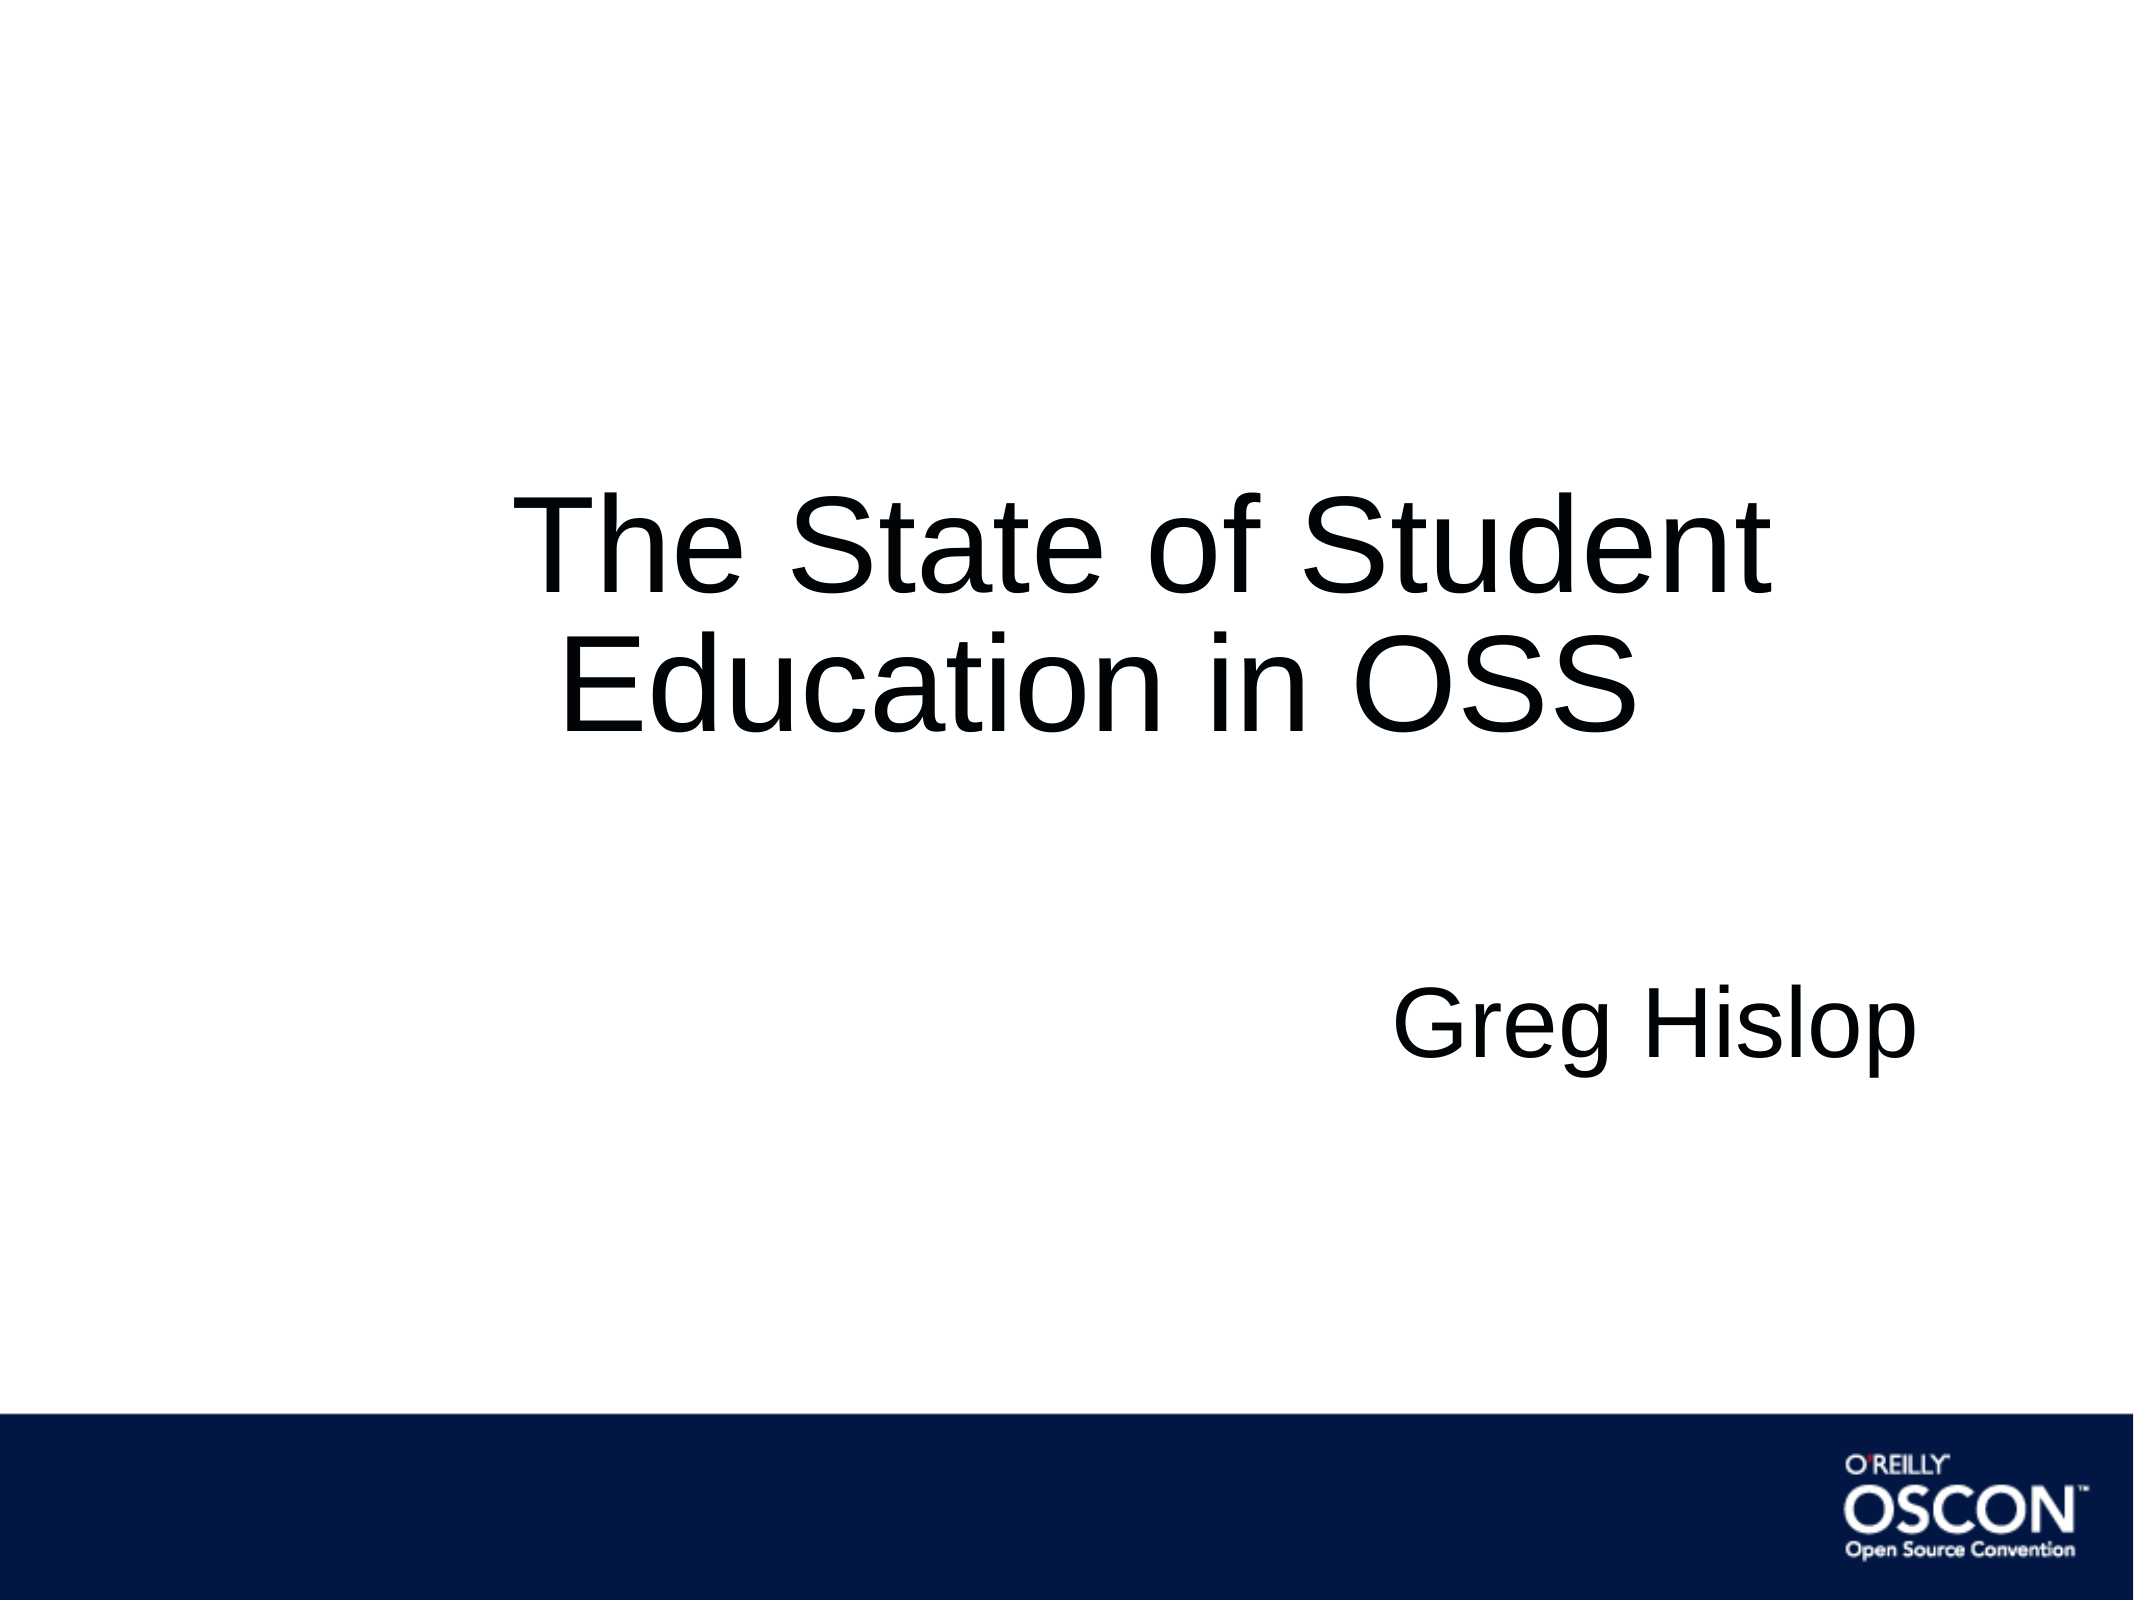

# The State of Student Education in OSS
									Greg Hislop